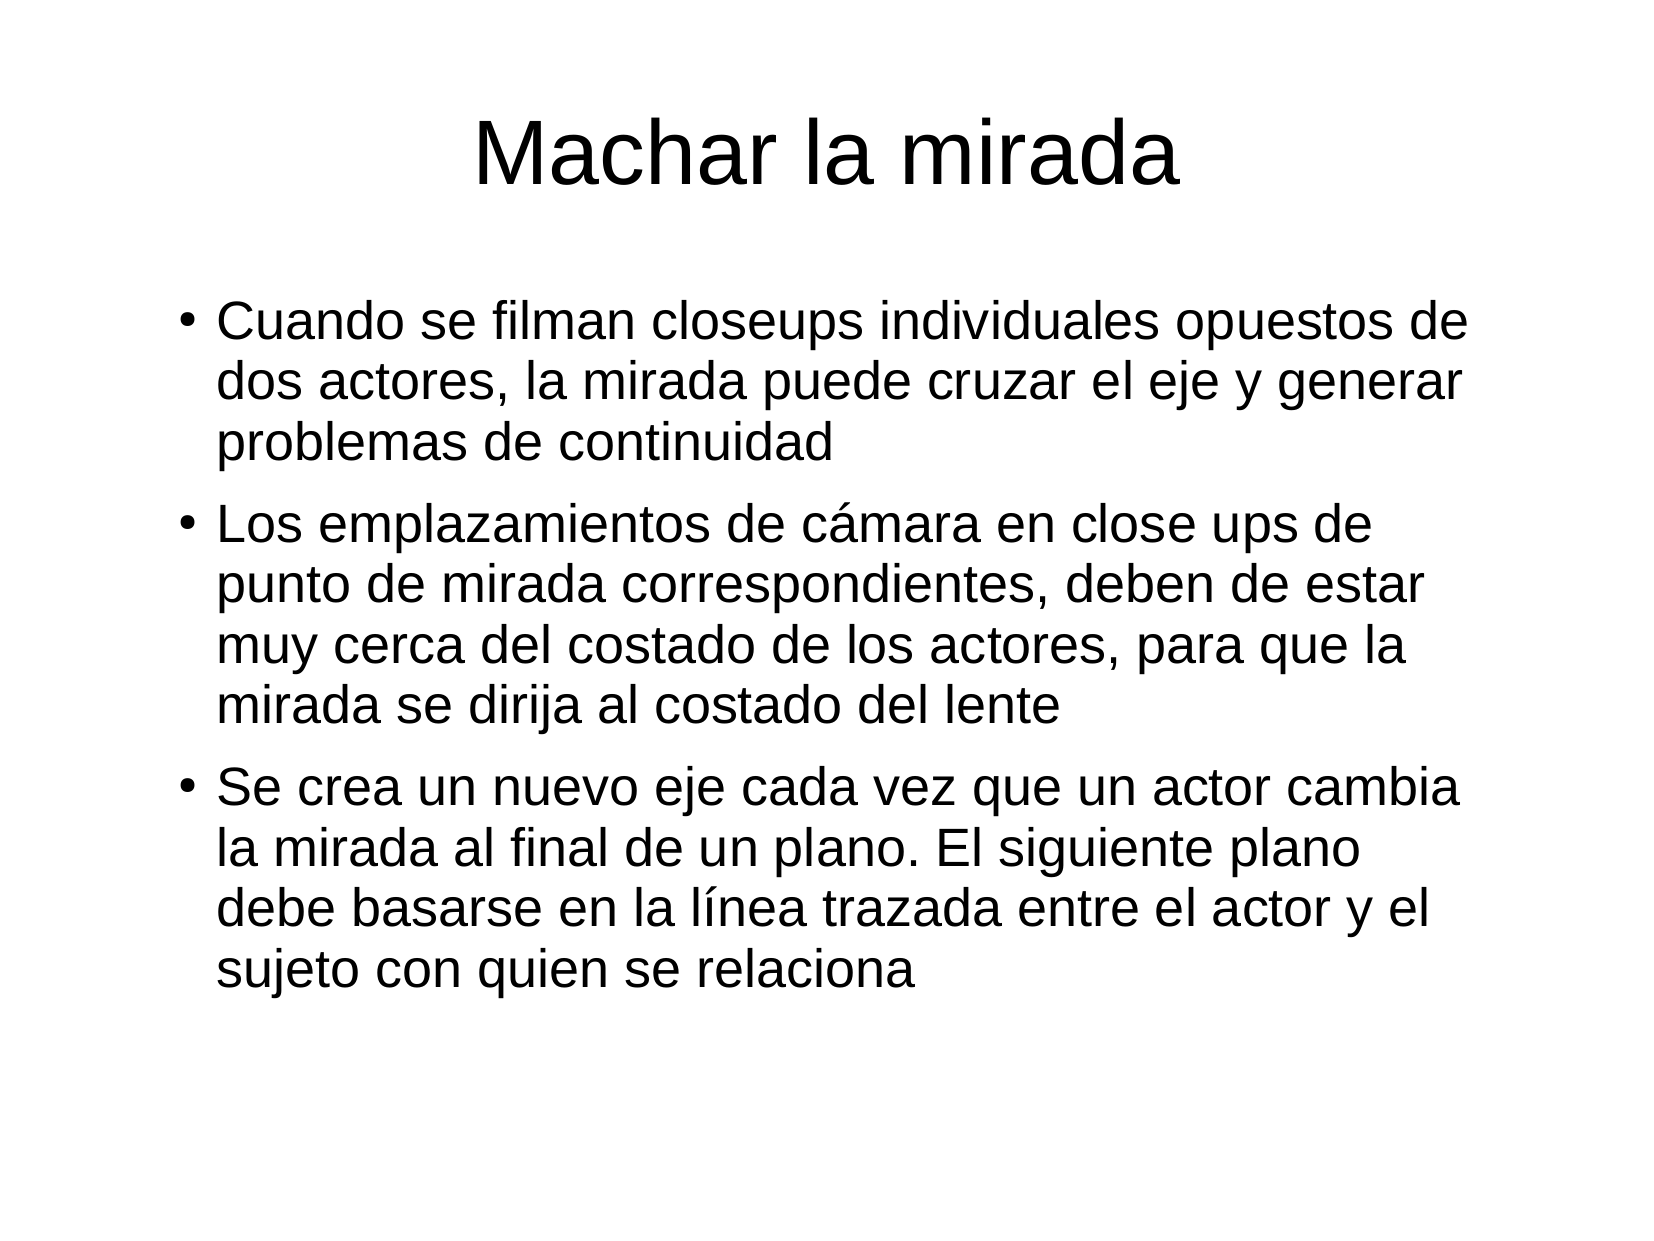

# Machar la mirada
Cuando se filman closeups individuales opuestos de dos actores, la mirada puede cruzar el eje y generar problemas de continuidad
Los emplazamientos de cámara en close ups de punto de mirada correspondientes, deben de estar muy cerca del costado de los actores, para que la mirada se dirija al costado del lente
Se crea un nuevo eje cada vez que un actor cambia la mirada al final de un plano. El siguiente plano debe basarse en la línea trazada entre el actor y el sujeto con quien se relaciona